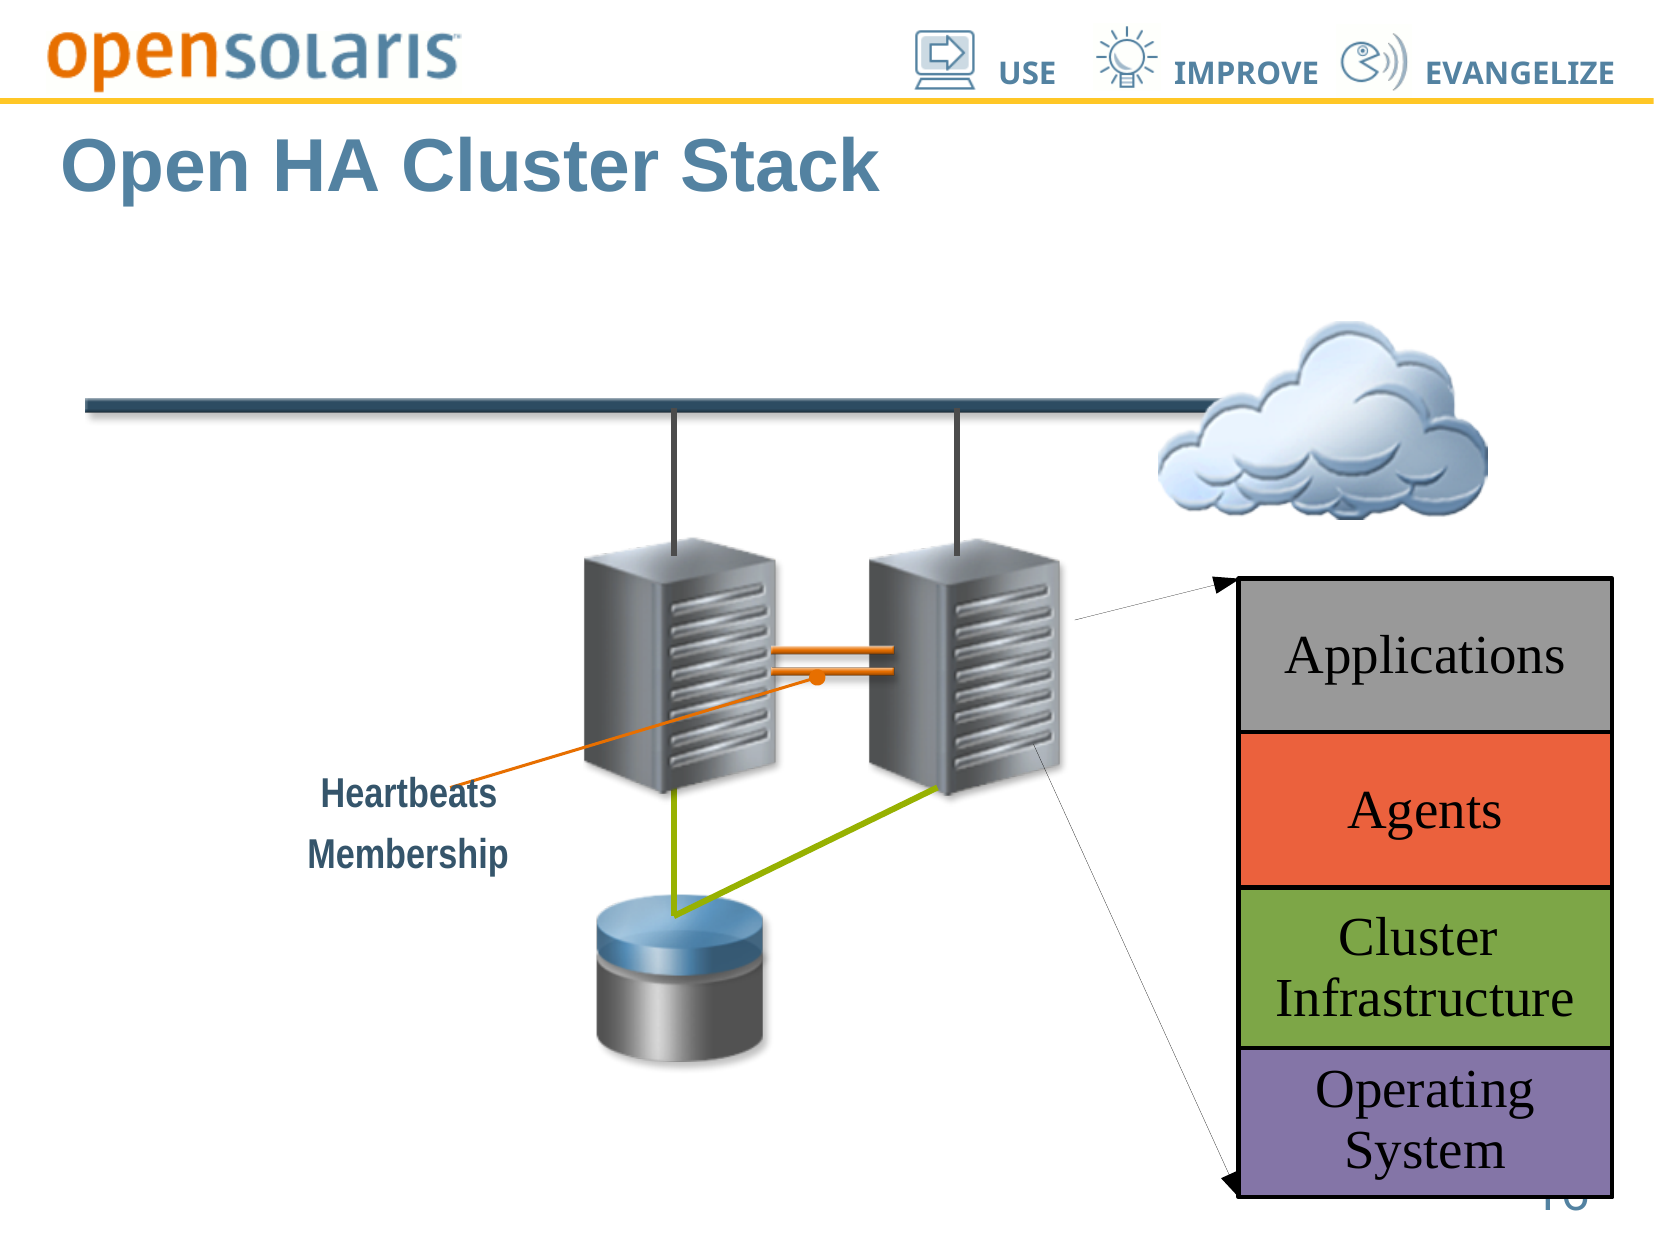

# Open HA Cluster Stack
Applications
Agents
Heartbeats
Membership
Cluster
Infrastructure
Operating
System